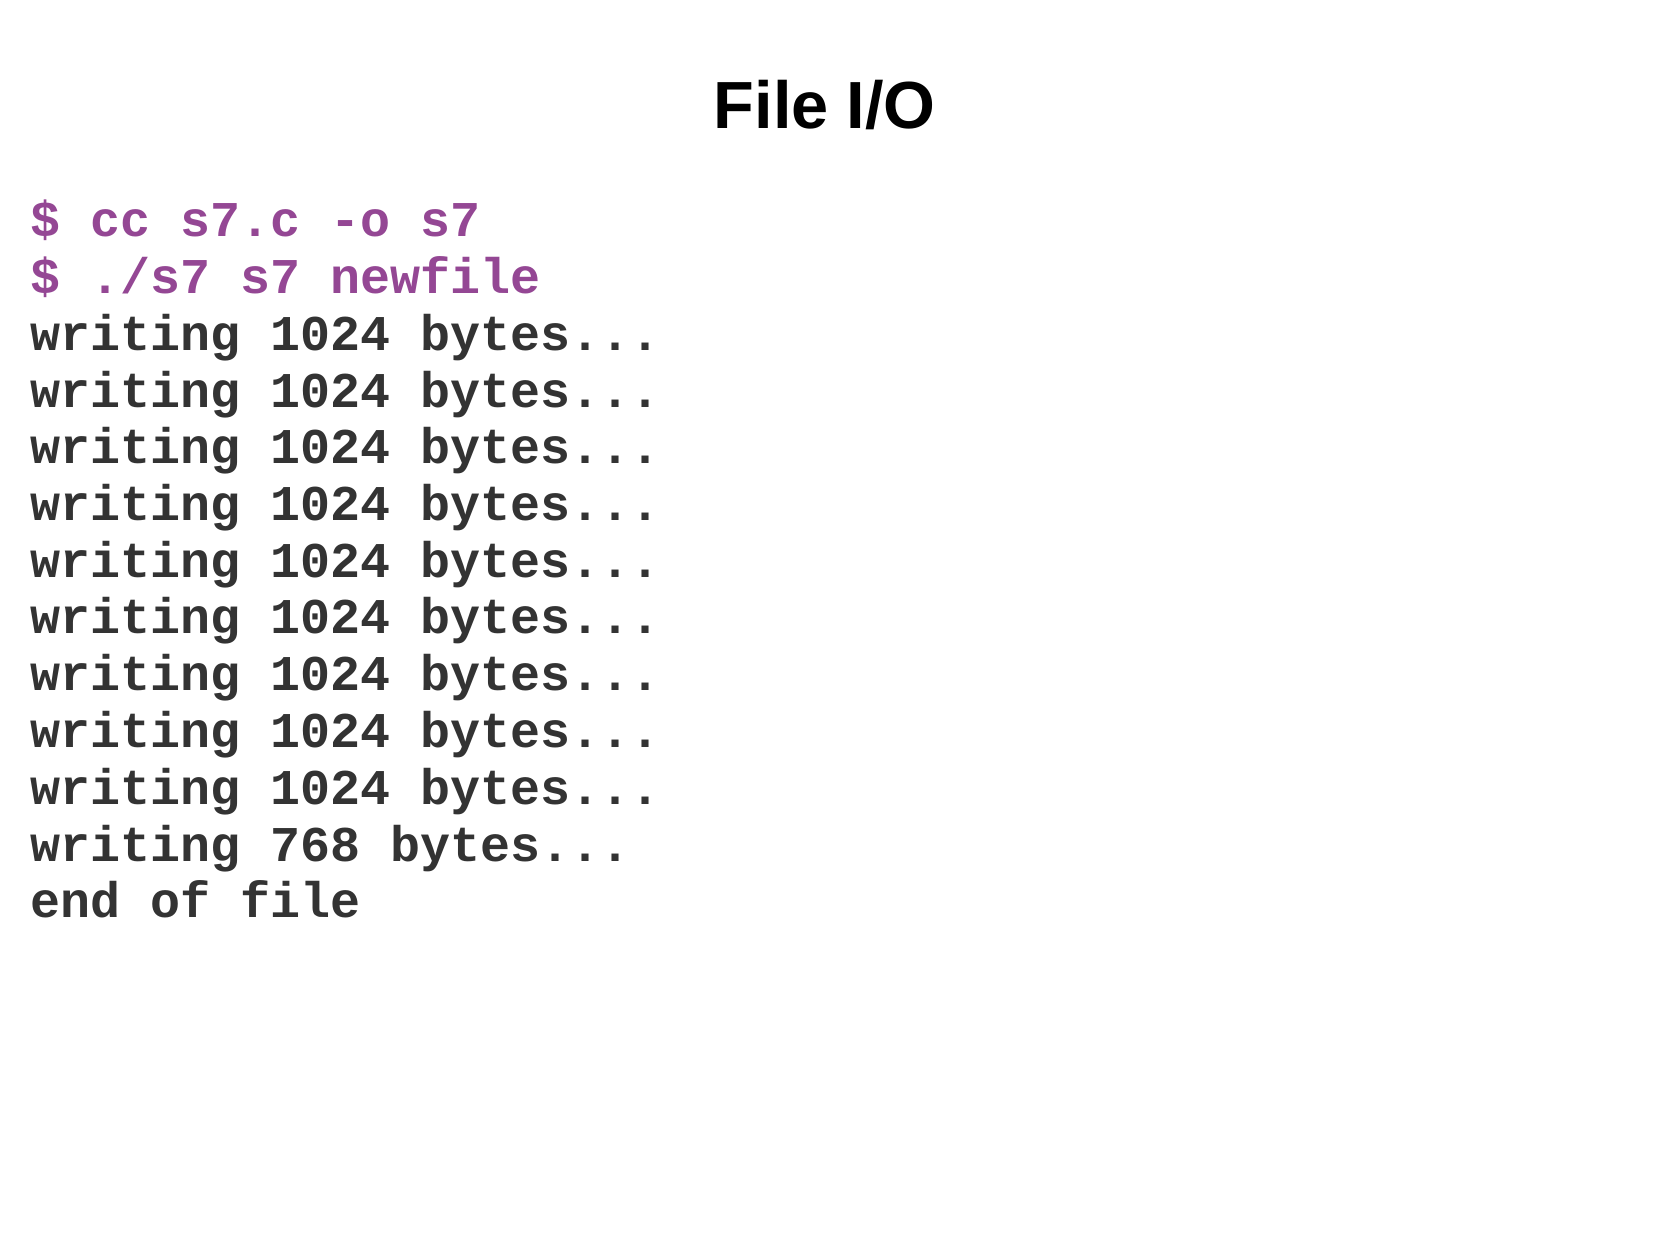

# File I/O
$ cc s7.c -o s7
$ ./s7 s7 newfile
writing 1024 bytes...
writing 1024 bytes...
writing 1024 bytes...
writing 1024 bytes...
writing 1024 bytes...
writing 1024 bytes...
writing 1024 bytes...
writing 1024 bytes...
writing 1024 bytes...
writing 768 bytes...
end of file